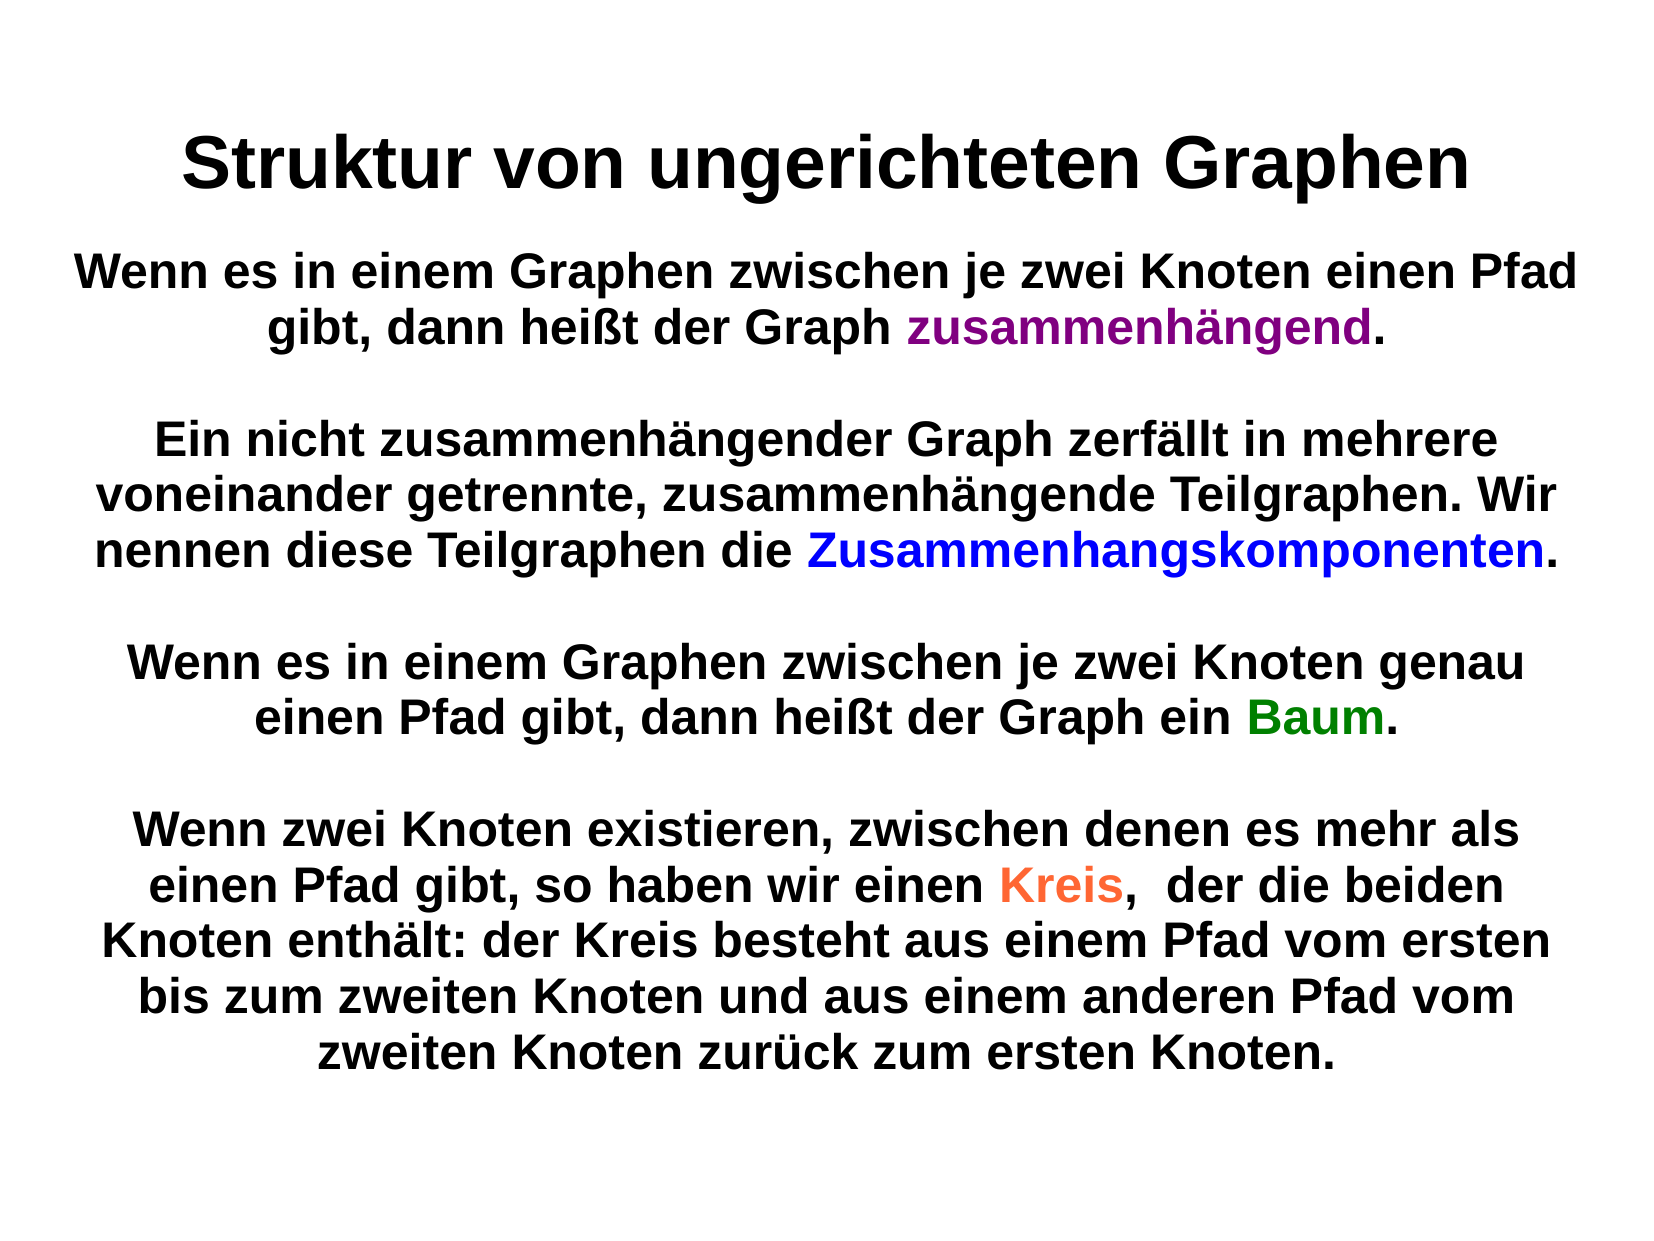

# Struktur von ungerichteten Graphen
Wenn es in einem Graphen zwischen je zwei Knoten einen Pfad gibt, dann heißt der Graph zusammenhängend.
Ein nicht zusammenhängender Graph zerfällt in mehrere voneinander getrennte, zusammenhängende Teilgraphen. Wir nennen diese Teilgraphen die Zusammenhangskomponenten.
Wenn es in einem Graphen zwischen je zwei Knoten genau einen Pfad gibt, dann heißt der Graph ein Baum.
Wenn zwei Knoten existieren, zwischen denen es mehr als einen Pfad gibt, so haben wir einen Kreis, der die beiden Knoten enthält: der Kreis besteht aus einem Pfad vom ersten bis zum zweiten Knoten und aus einem anderen Pfad vom zweiten Knoten zurück zum ersten Knoten.